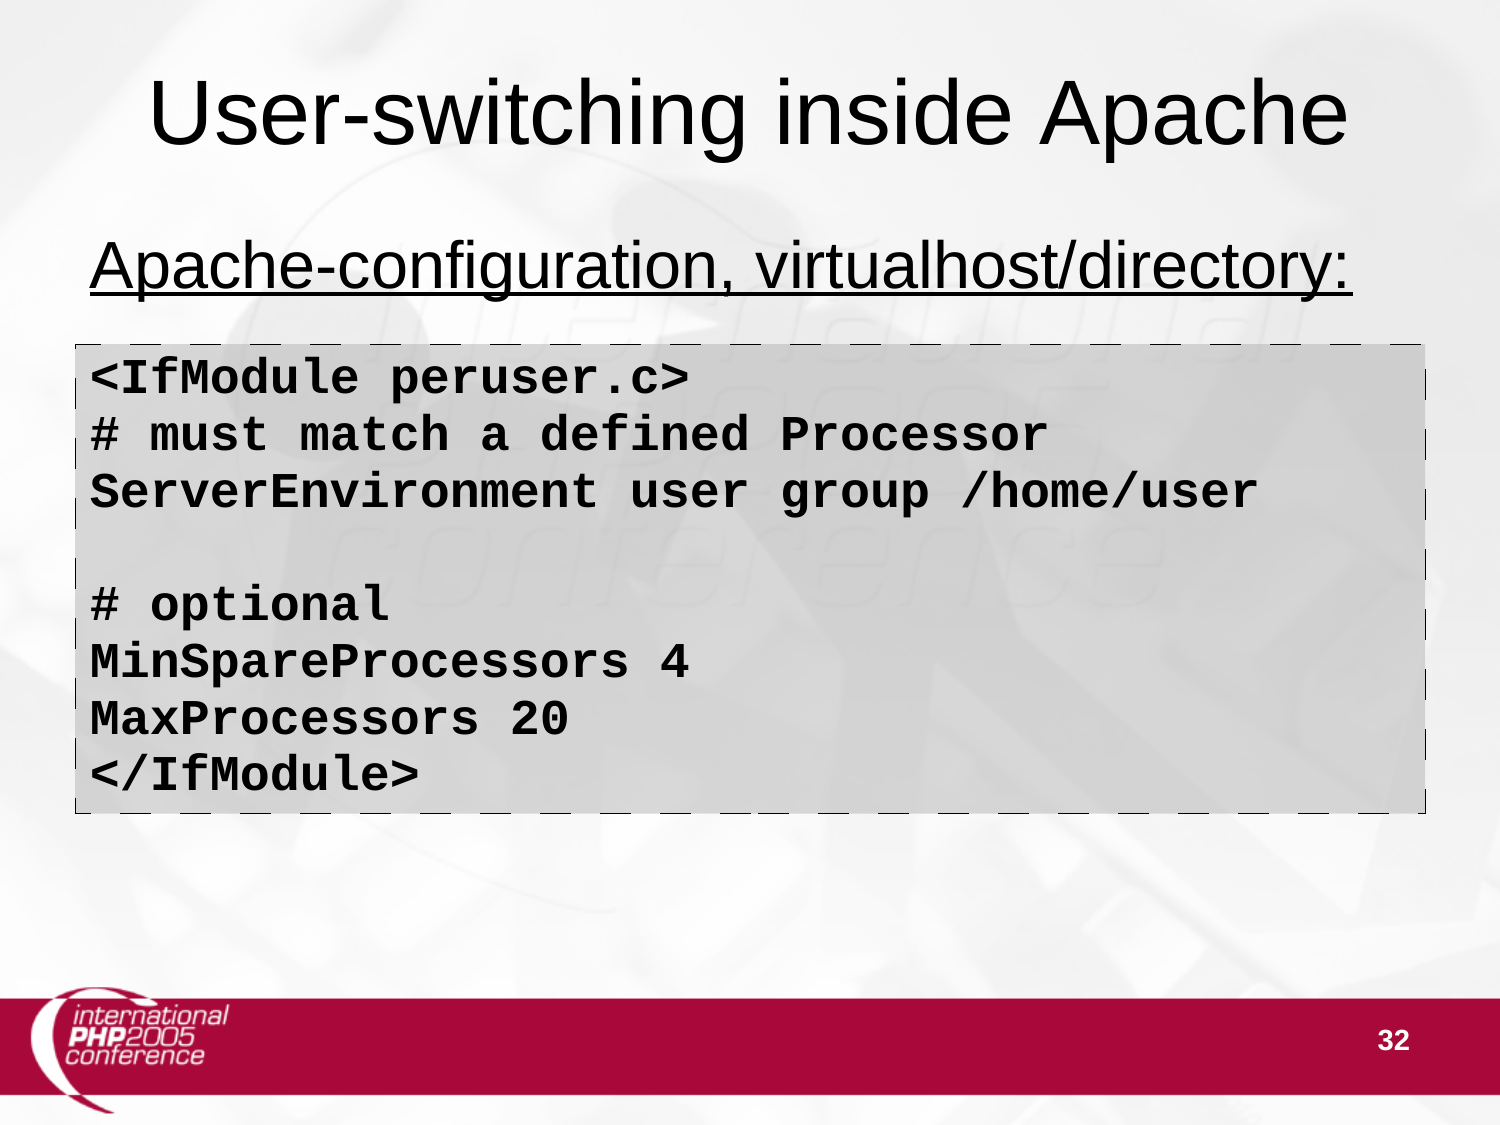

# User-switching inside Apache
Apache-configuration, virtualhost/directory:
<IfModule peruser.c>
# must match a defined Processor
ServerEnvironment user group /home/user
# optional
MinSpareProcessors 4
MaxProcessors 20
</IfModule>
32